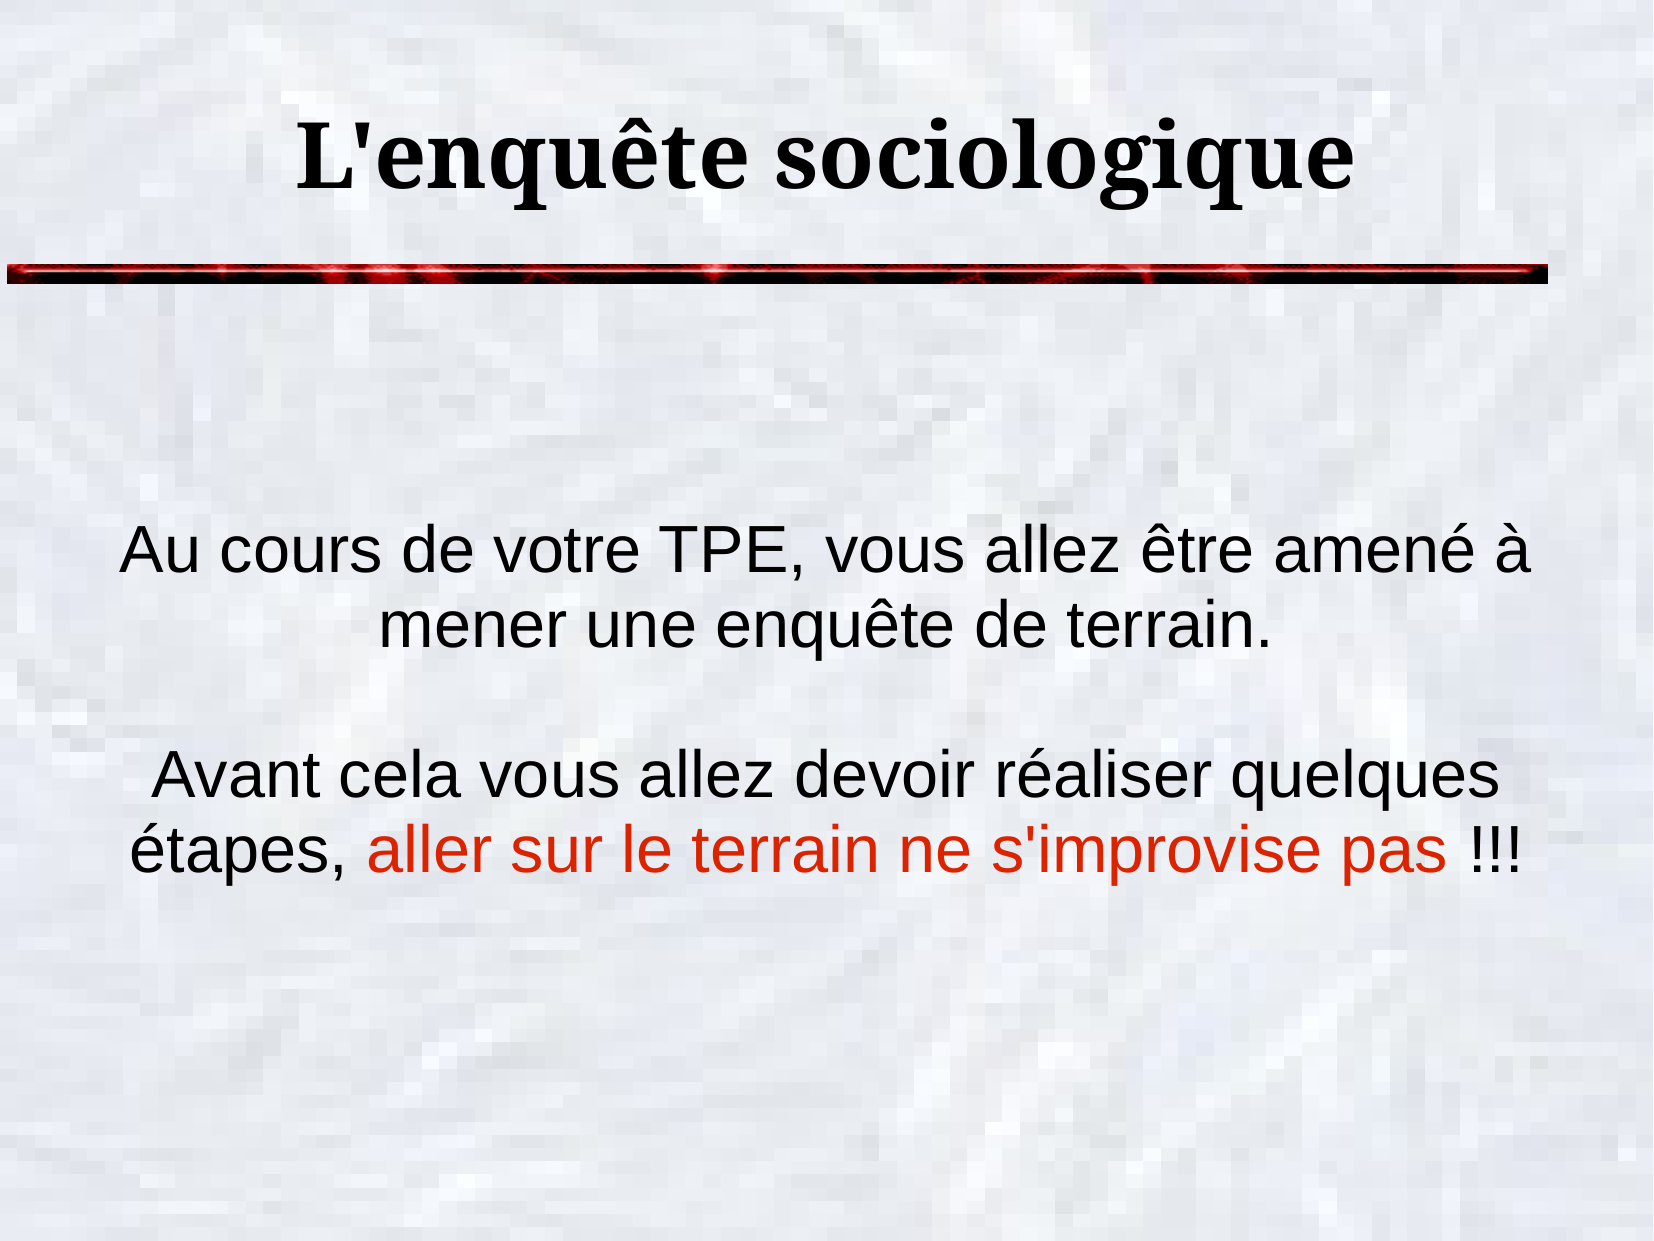

# L'enquête sociologique
Au cours de votre TPE, vous allez être amené à mener une enquête de terrain.
Avant cela vous allez devoir réaliser quelques étapes, aller sur le terrain ne s'improvise pas !!!